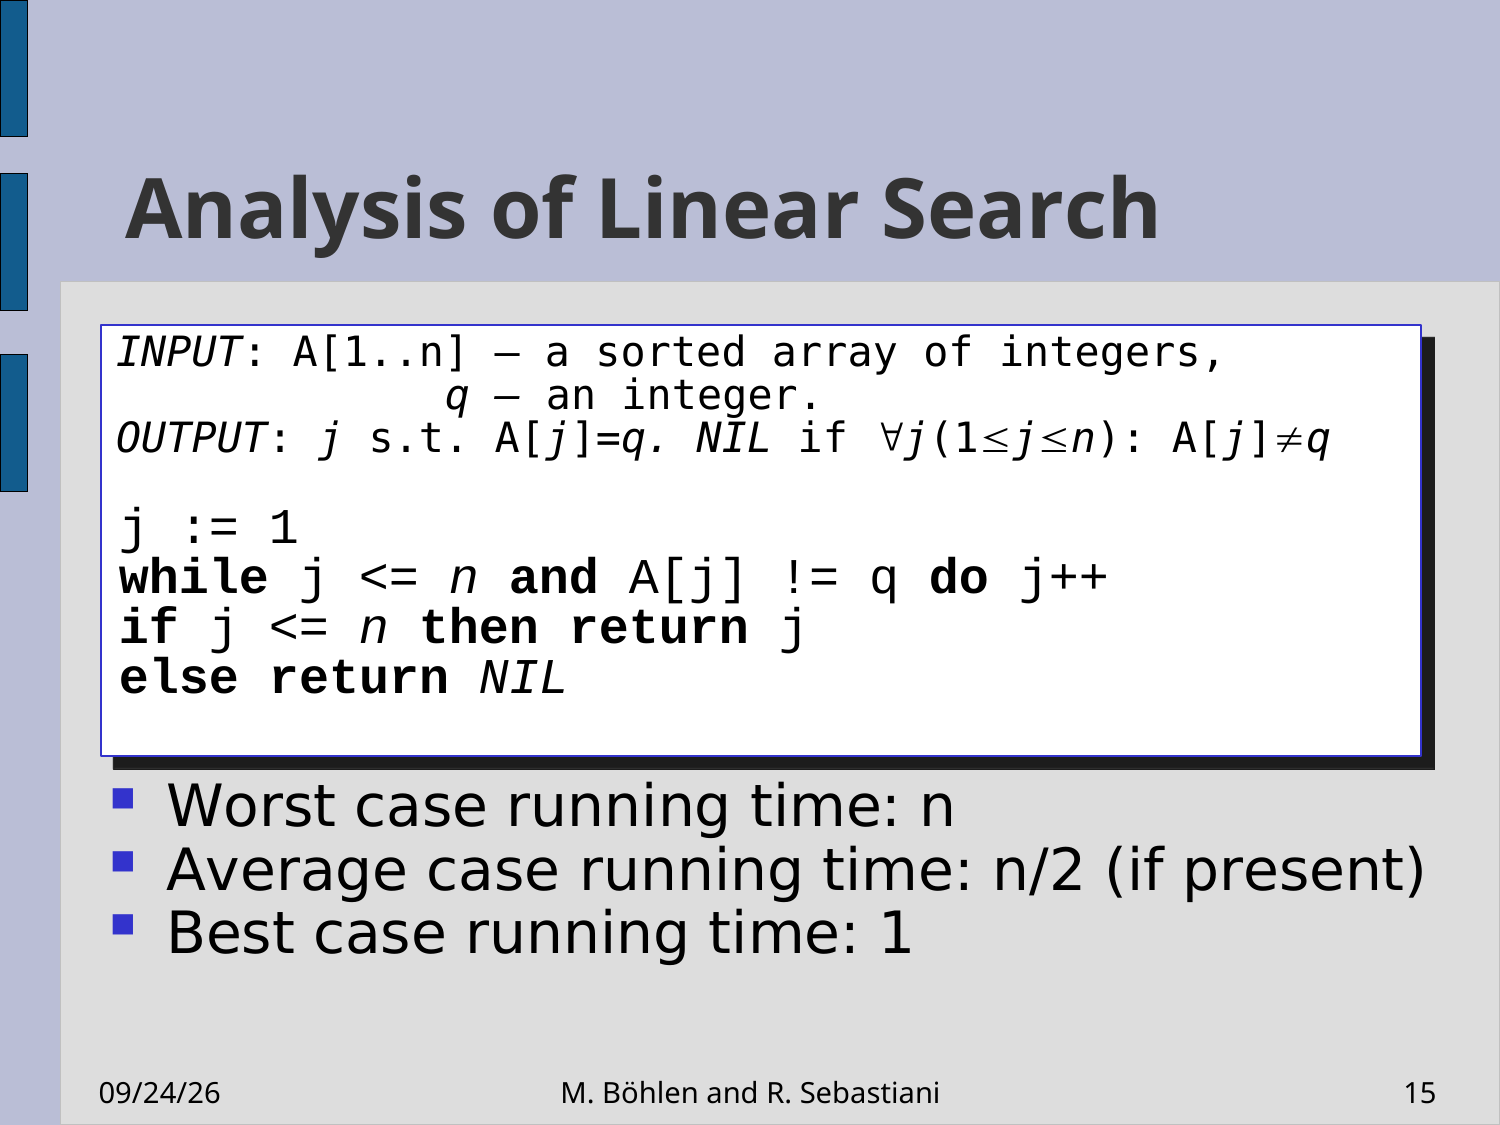

# Analysis of Linear Search
INPUT: A[1..n] – a sorted array of integers,
 q – an integer.
OUTPUT: j s.t. A[j]=q. NIL if j(1jn): A[j]q
j := 1
while j <= n and A[j] != q do j++
if j <= n then return j
else return NIL
Worst case running time: n
Average case running time: n/2 (if present)
Best case running time: 1
M. Böhlen and R. Sebastiani
15